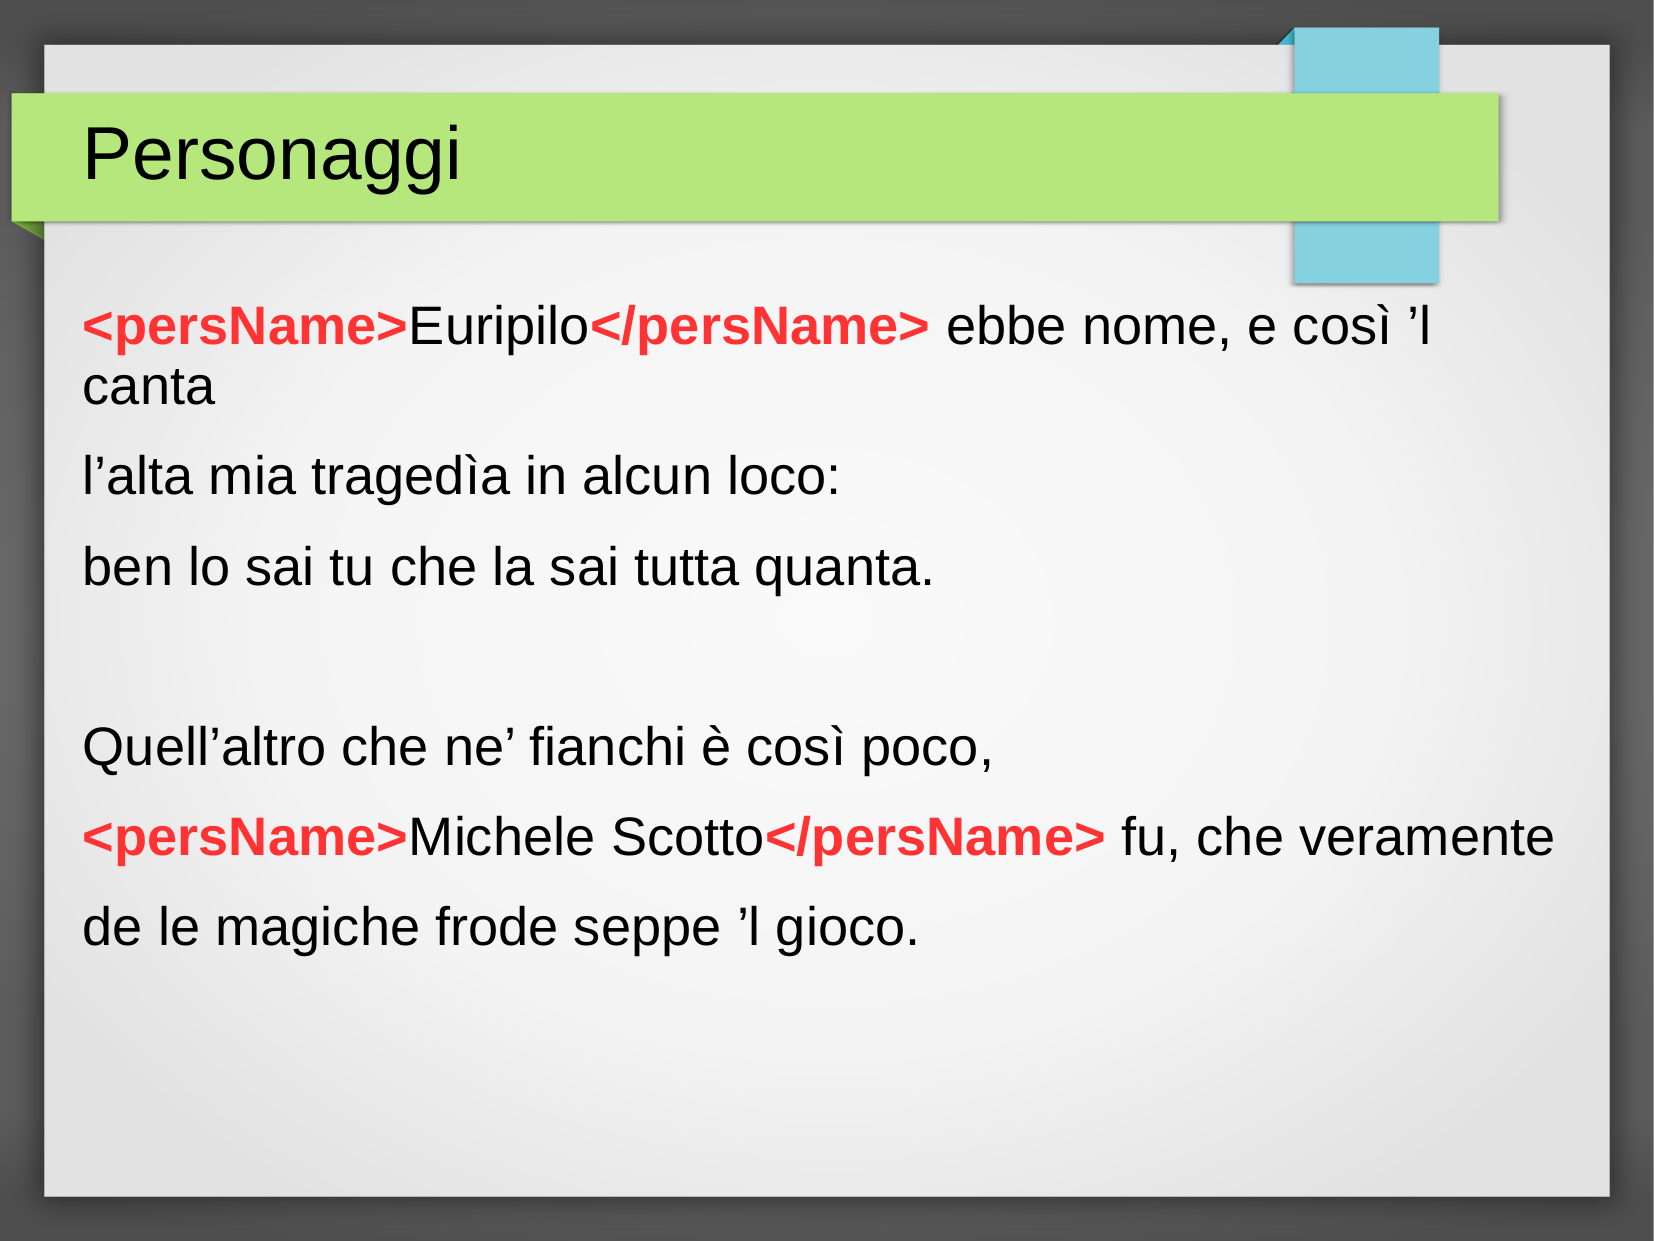

# Personaggi
<persName>Euripilo</persName> ebbe nome, e così ’l canta
l’alta mia tragedìa in alcun loco:
ben lo sai tu che la sai tutta quanta.
Quell’altro che ne’ fianchi è così poco,
<persName>Michele Scotto</persName> fu, che veramente
de le magiche frode seppe ’l gioco.